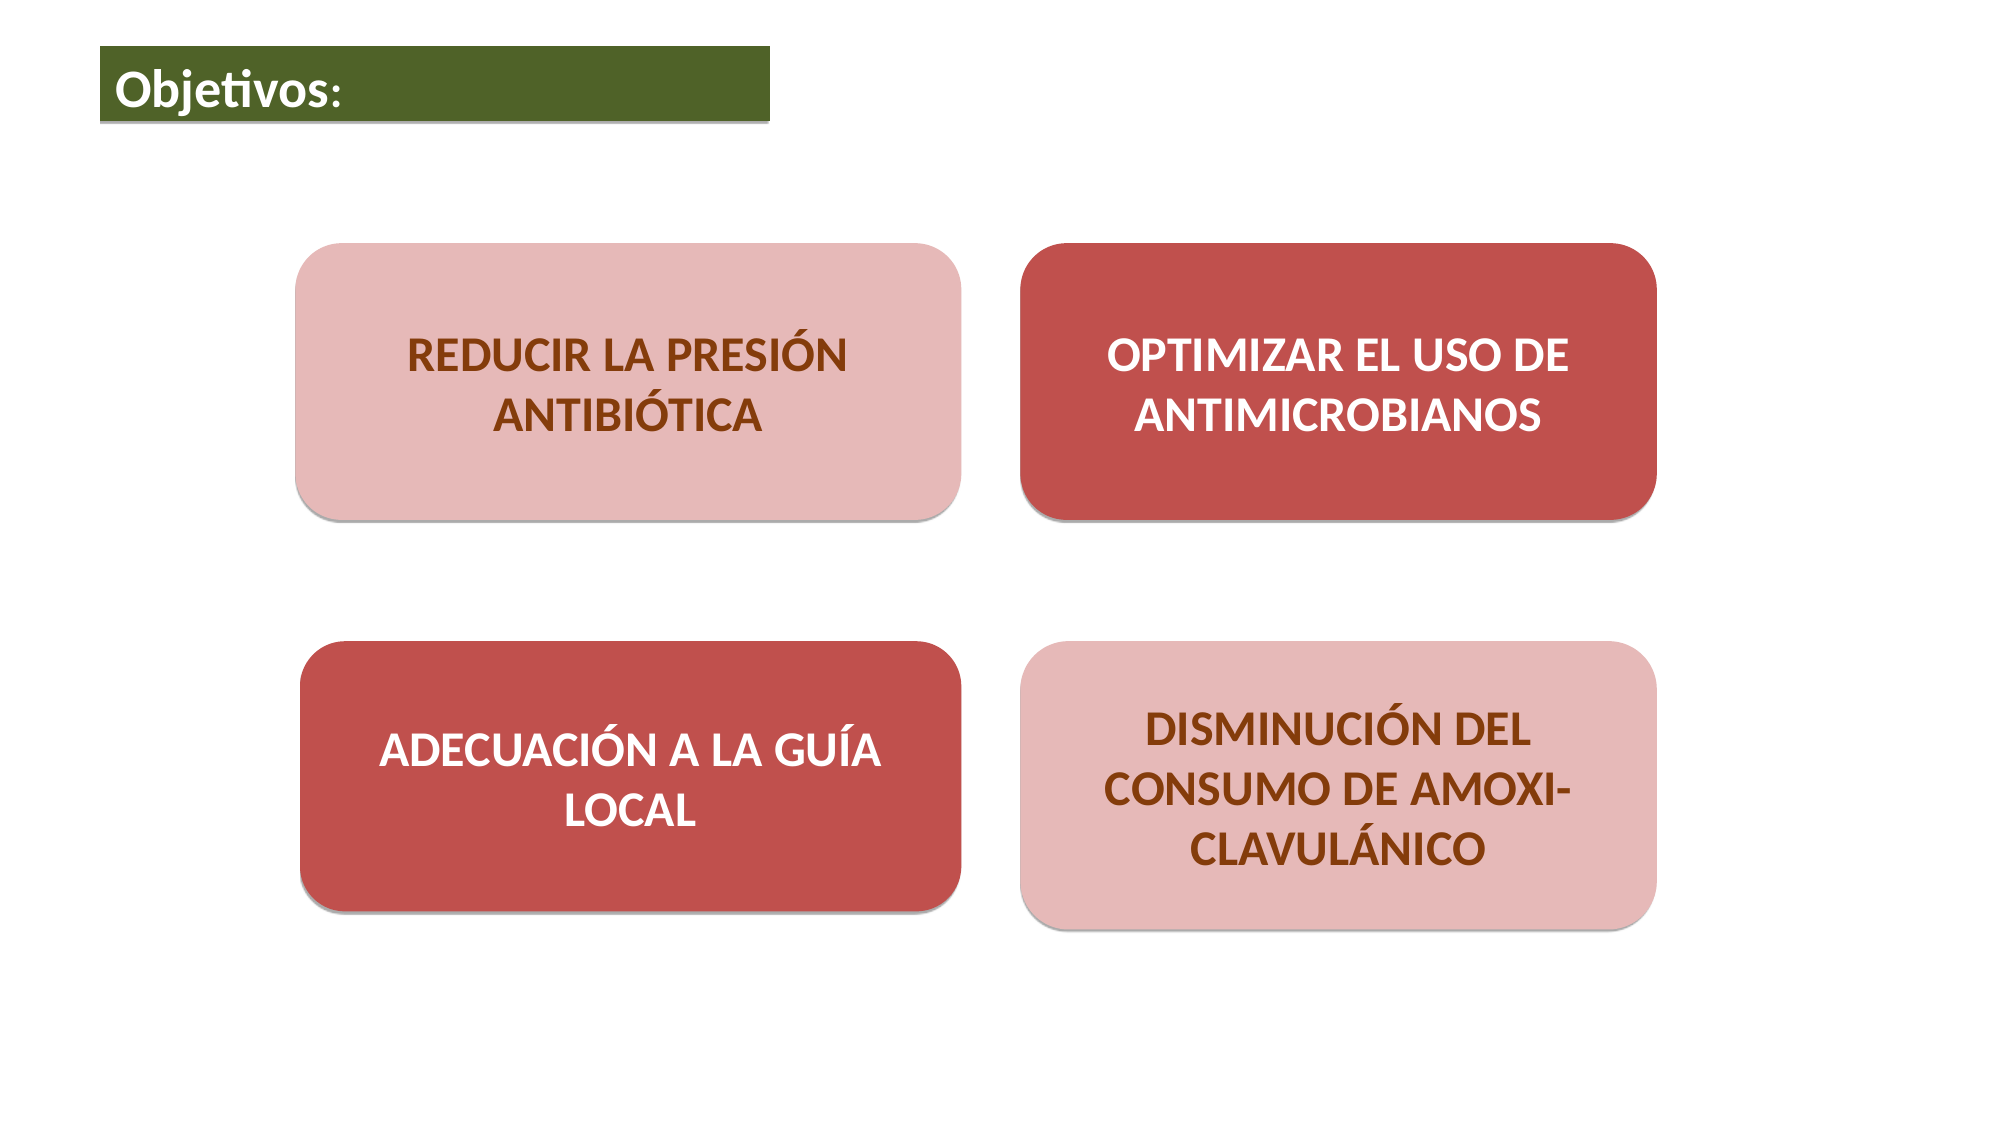

Objetivos:
REDUCIR LA PRESIÓN ANTIBIÓTICA
OPTIMIZAR EL USO DE ANTIMICROBIANOS
ADECUACIÓN A LA GUÍA LOCAL
DISMINUCIÓN DEL CONSUMO DE AMOXI-CLAVULÁNICO